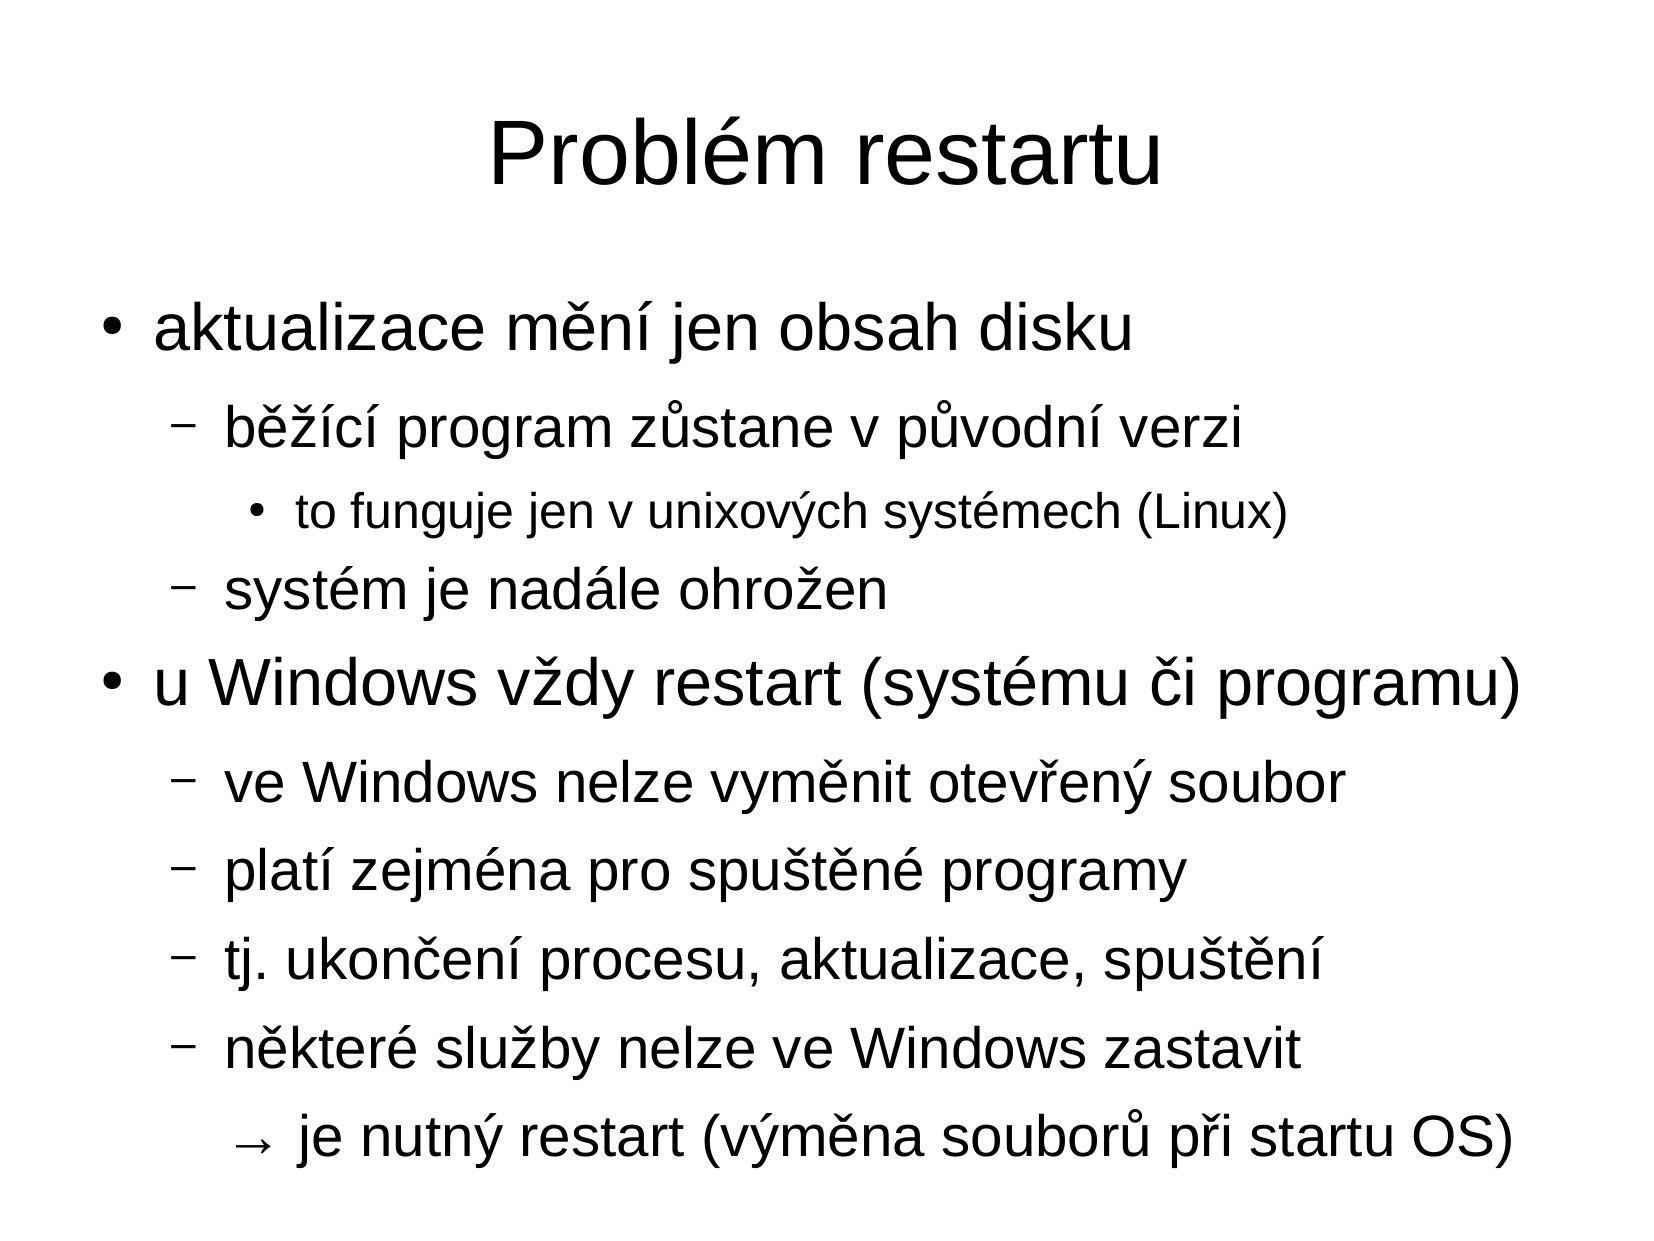

# Problém restartu
aktualizace mění jen obsah disku
běžící program zůstane v původní verzi
to funguje jen v unixových systémech (Linux)
systém je nadále ohrožen
u Windows vždy restart (systému či programu)
ve Windows nelze vyměnit otevřený soubor
platí zejména pro spuštěné programy
tj. ukončení procesu, aktualizace, spuštění
některé služby nelze ve Windows zastavit
→ je nutný restart (výměna souborů při startu OS)